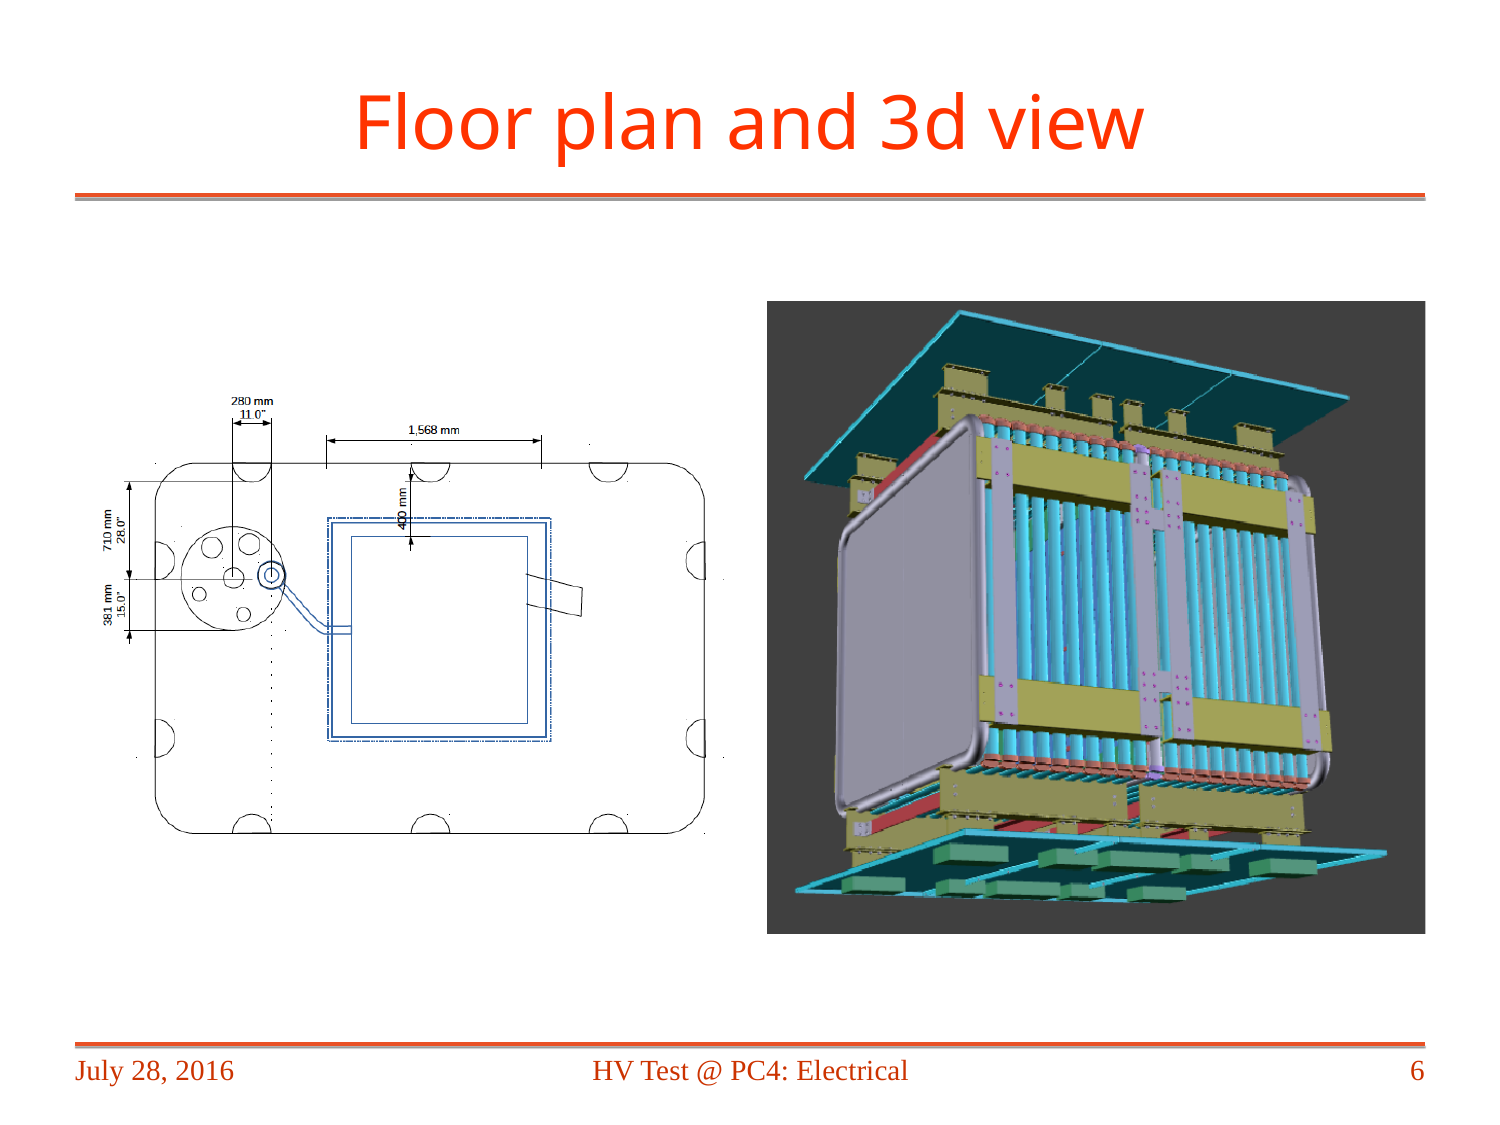

# Floor plan and 3d view
July 28, 2016
HV Test @ PC4: Electrical
6